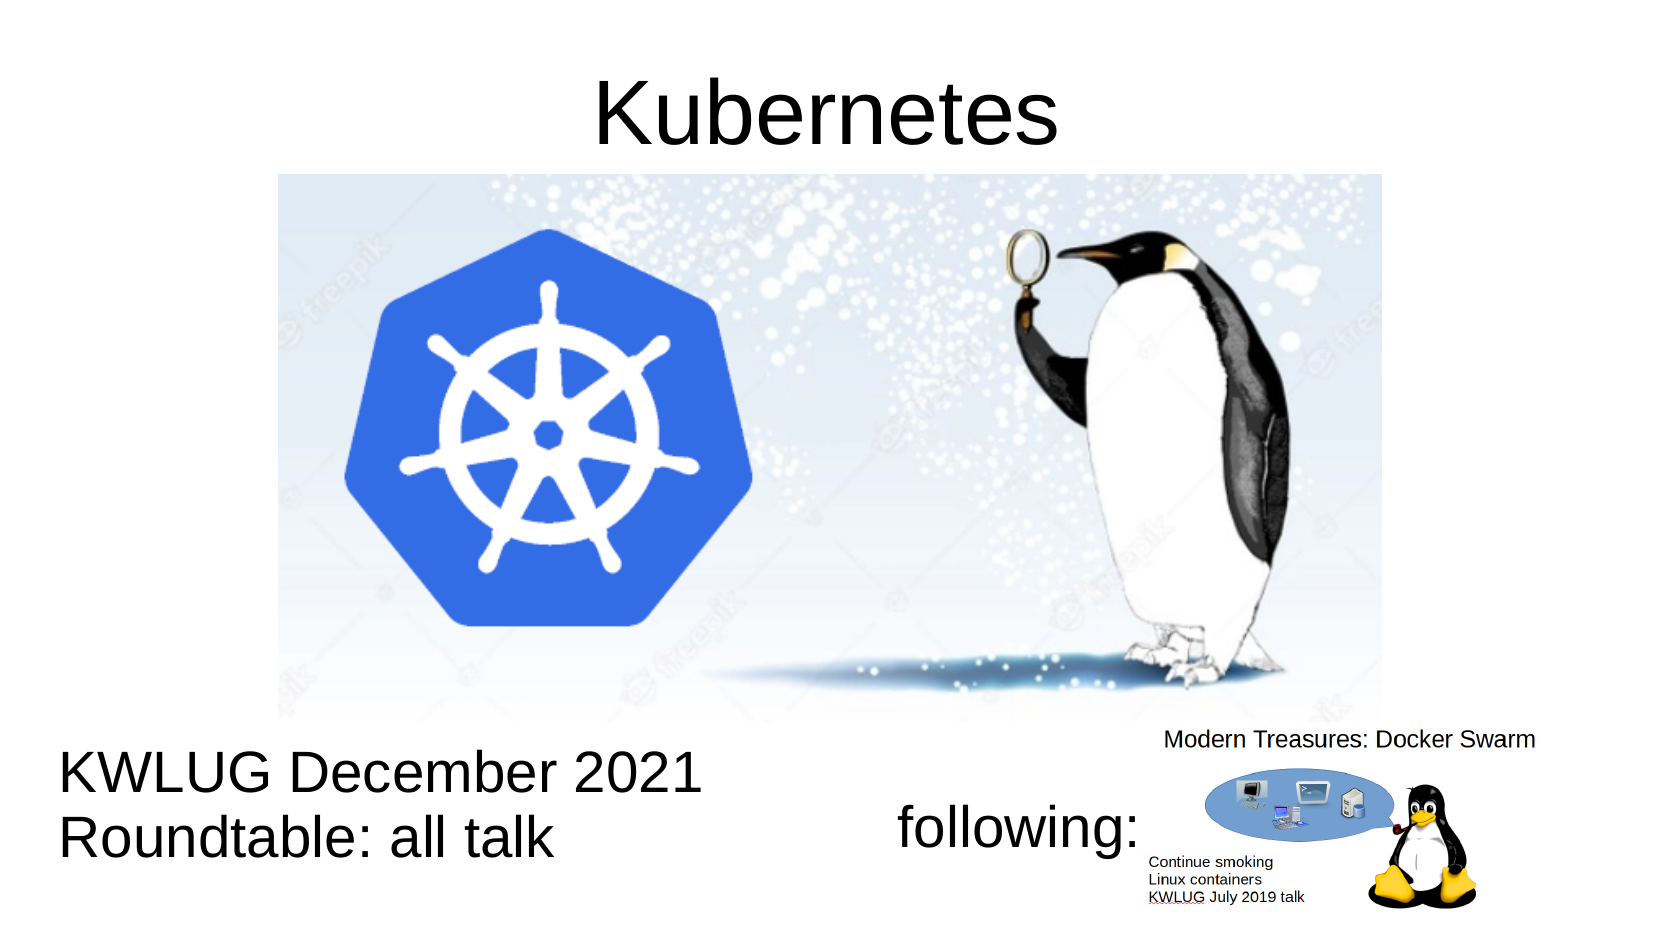

# Kubernetes
KWLUG December 2021
Roundtable: all talk
following: